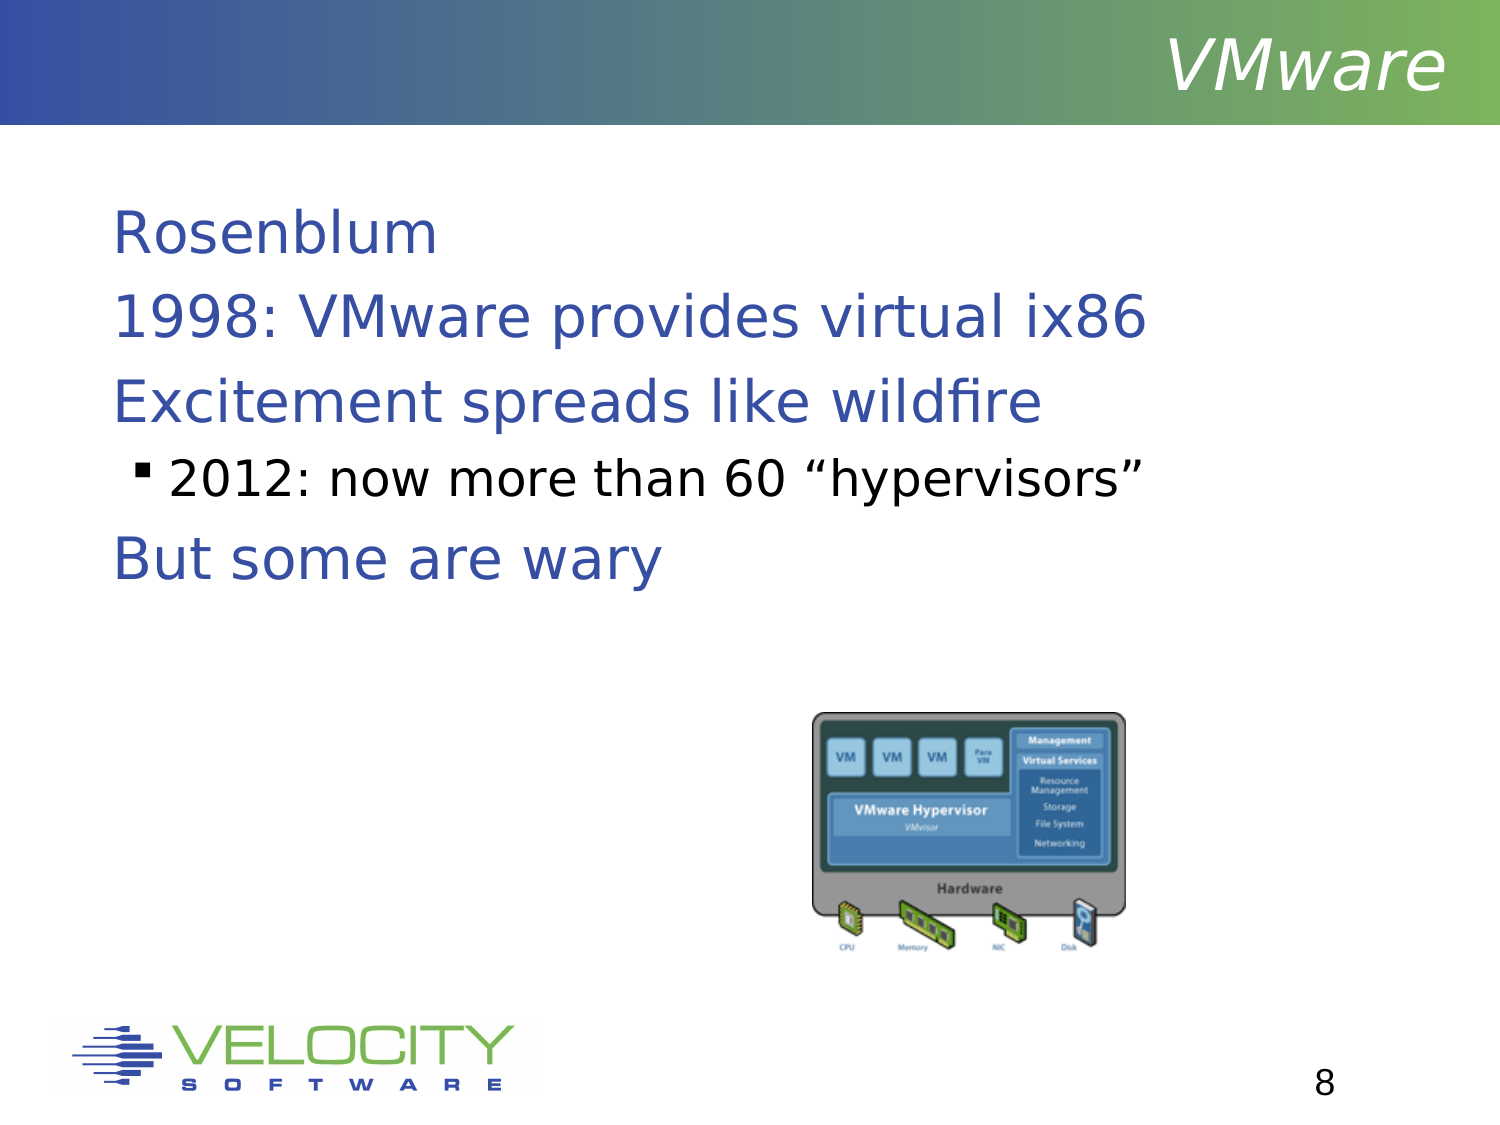

# VMware
Rosenblum
1998: VMware provides virtual ix86
Excitement spreads like wildfire
2012: now more than 60 “hypervisors”
But some are wary
8